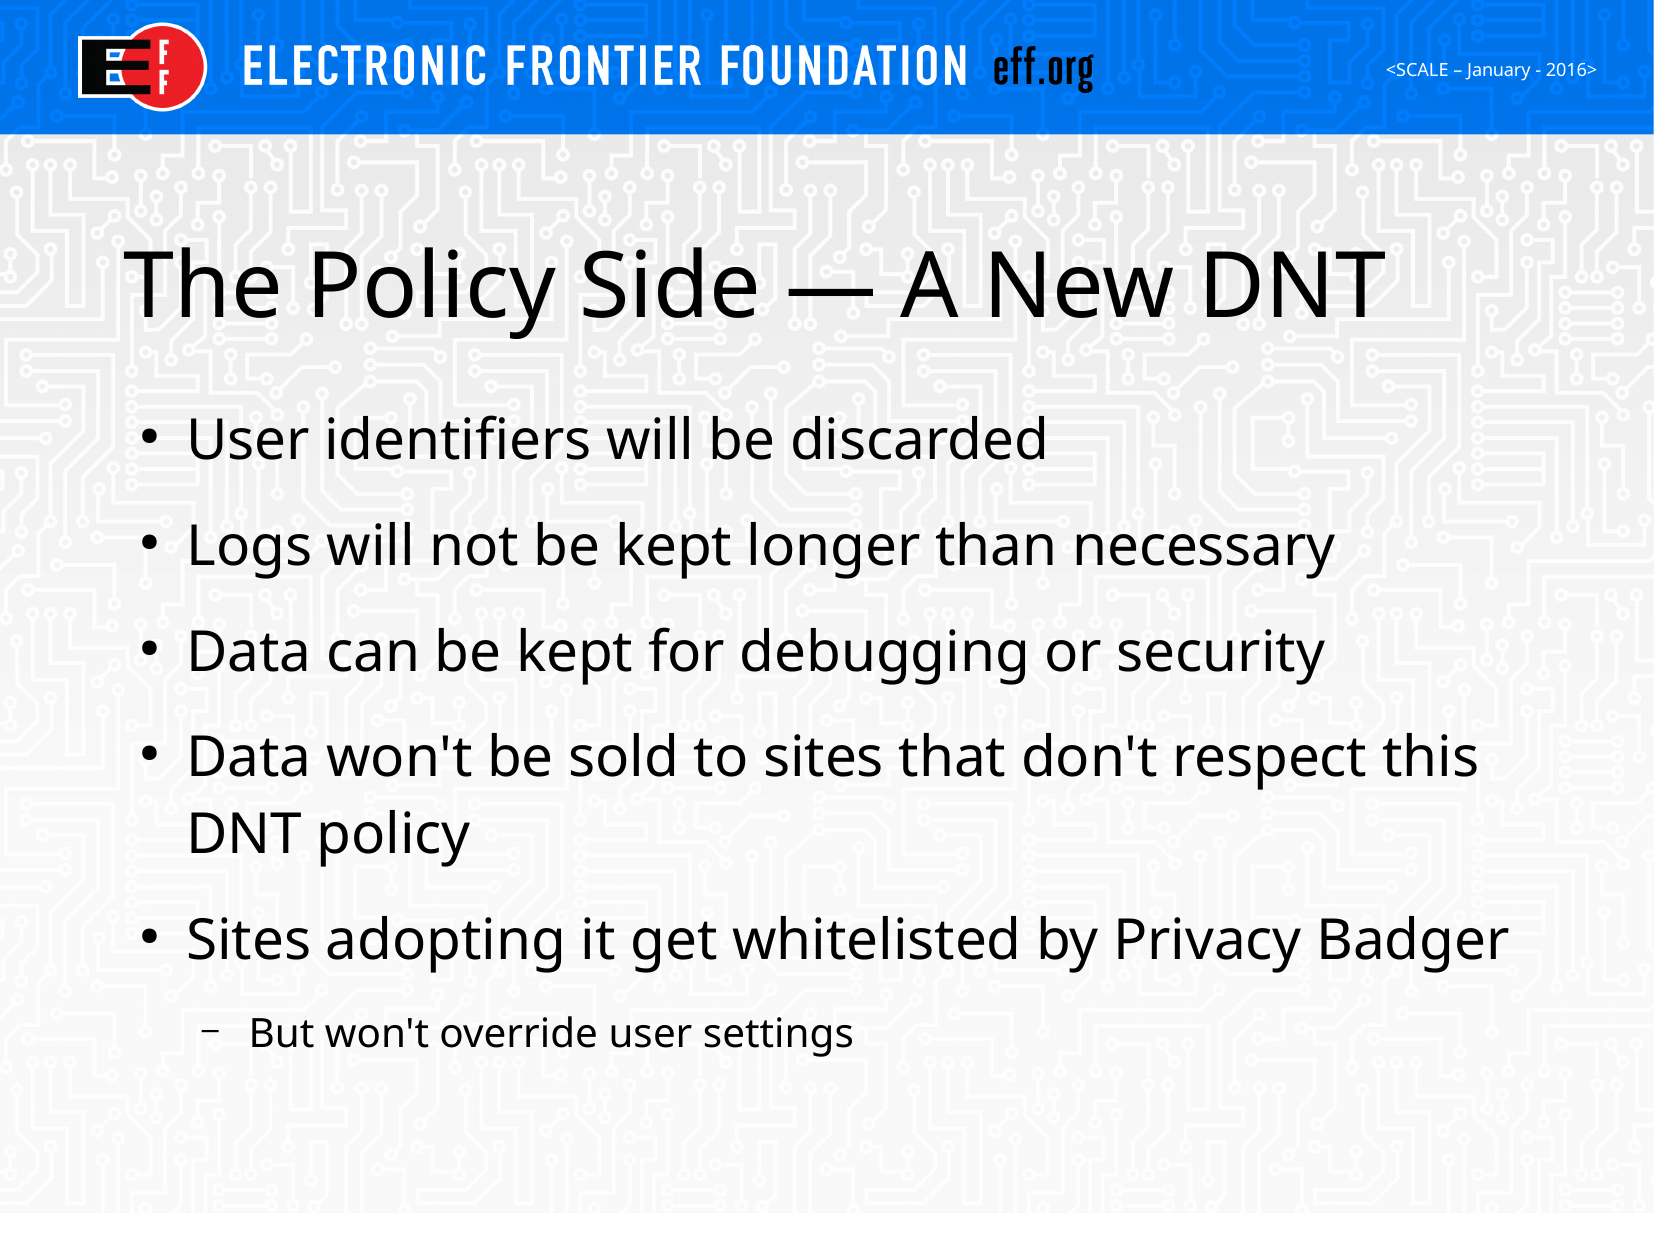

# The Policy Side — A New DNT
User identifiers will be discarded
Logs will not be kept longer than necessary
Data can be kept for debugging or security
Data won't be sold to sites that don't respect this DNT policy
Sites adopting it get whitelisted by Privacy Badger
But won't override user settings